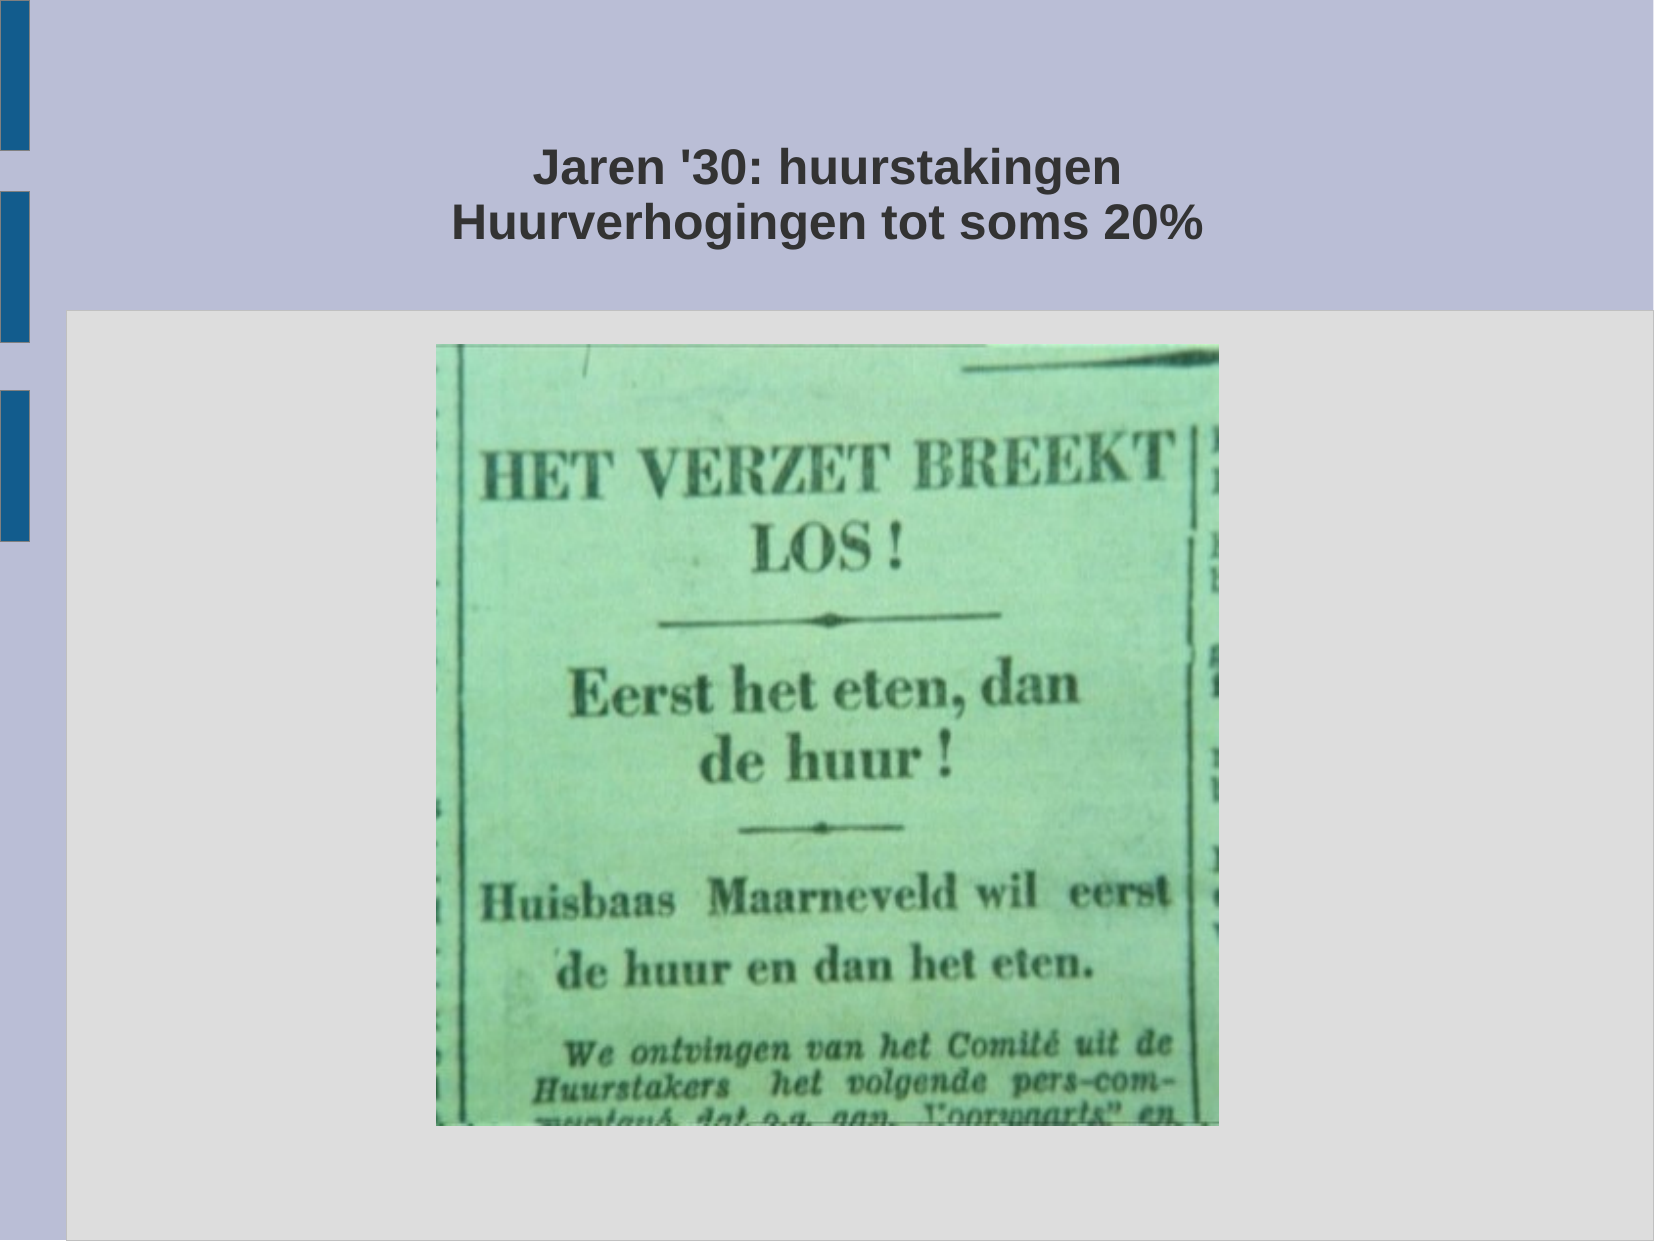

# Jaren '30: huurstakingen Huurverhogingen tot soms 20%